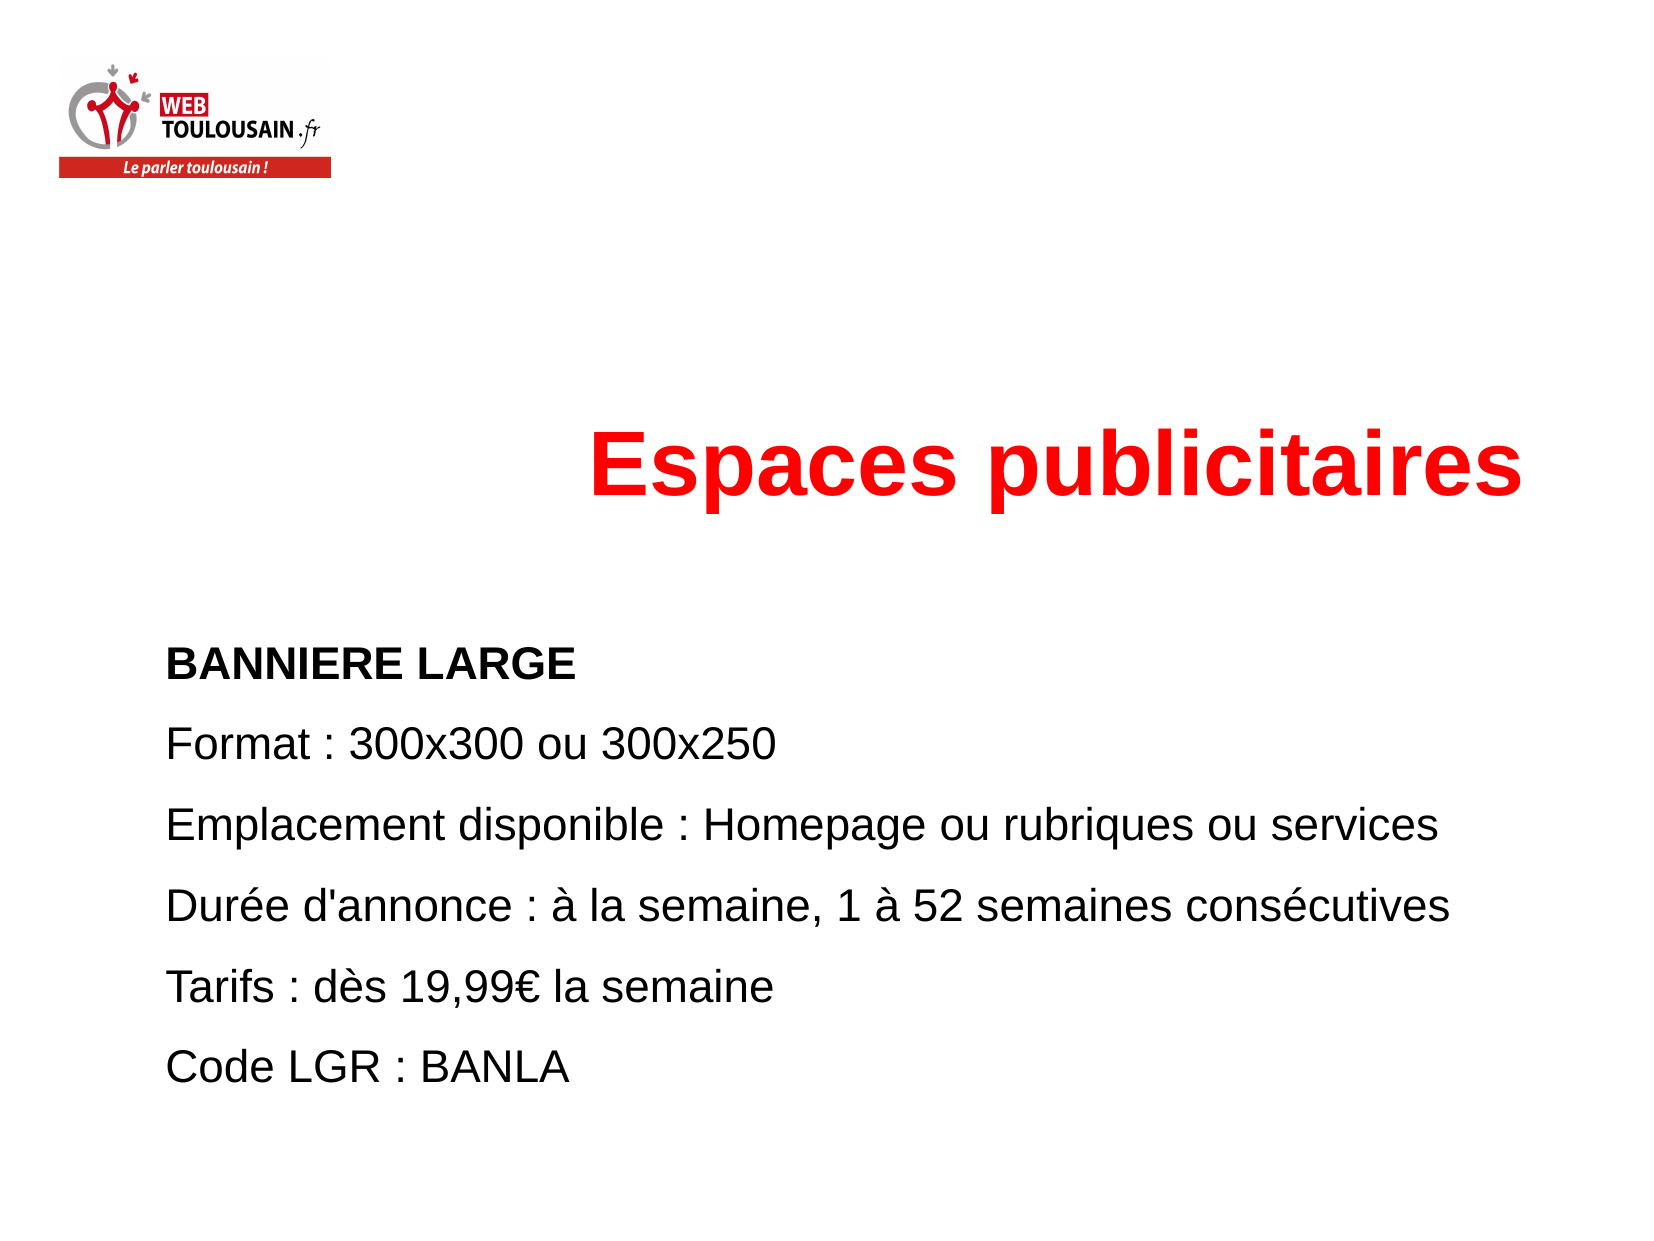

# Espaces publicitaires
BANNIERE LARGE
Format : 300x300 ou 300x250
Emplacement disponible : Homepage ou rubriques ou services
Durée d'annonce : à la semaine, 1 à 52 semaines consécutives
Tarifs : dès 19,99€ la semaine
Code LGR : BANLA